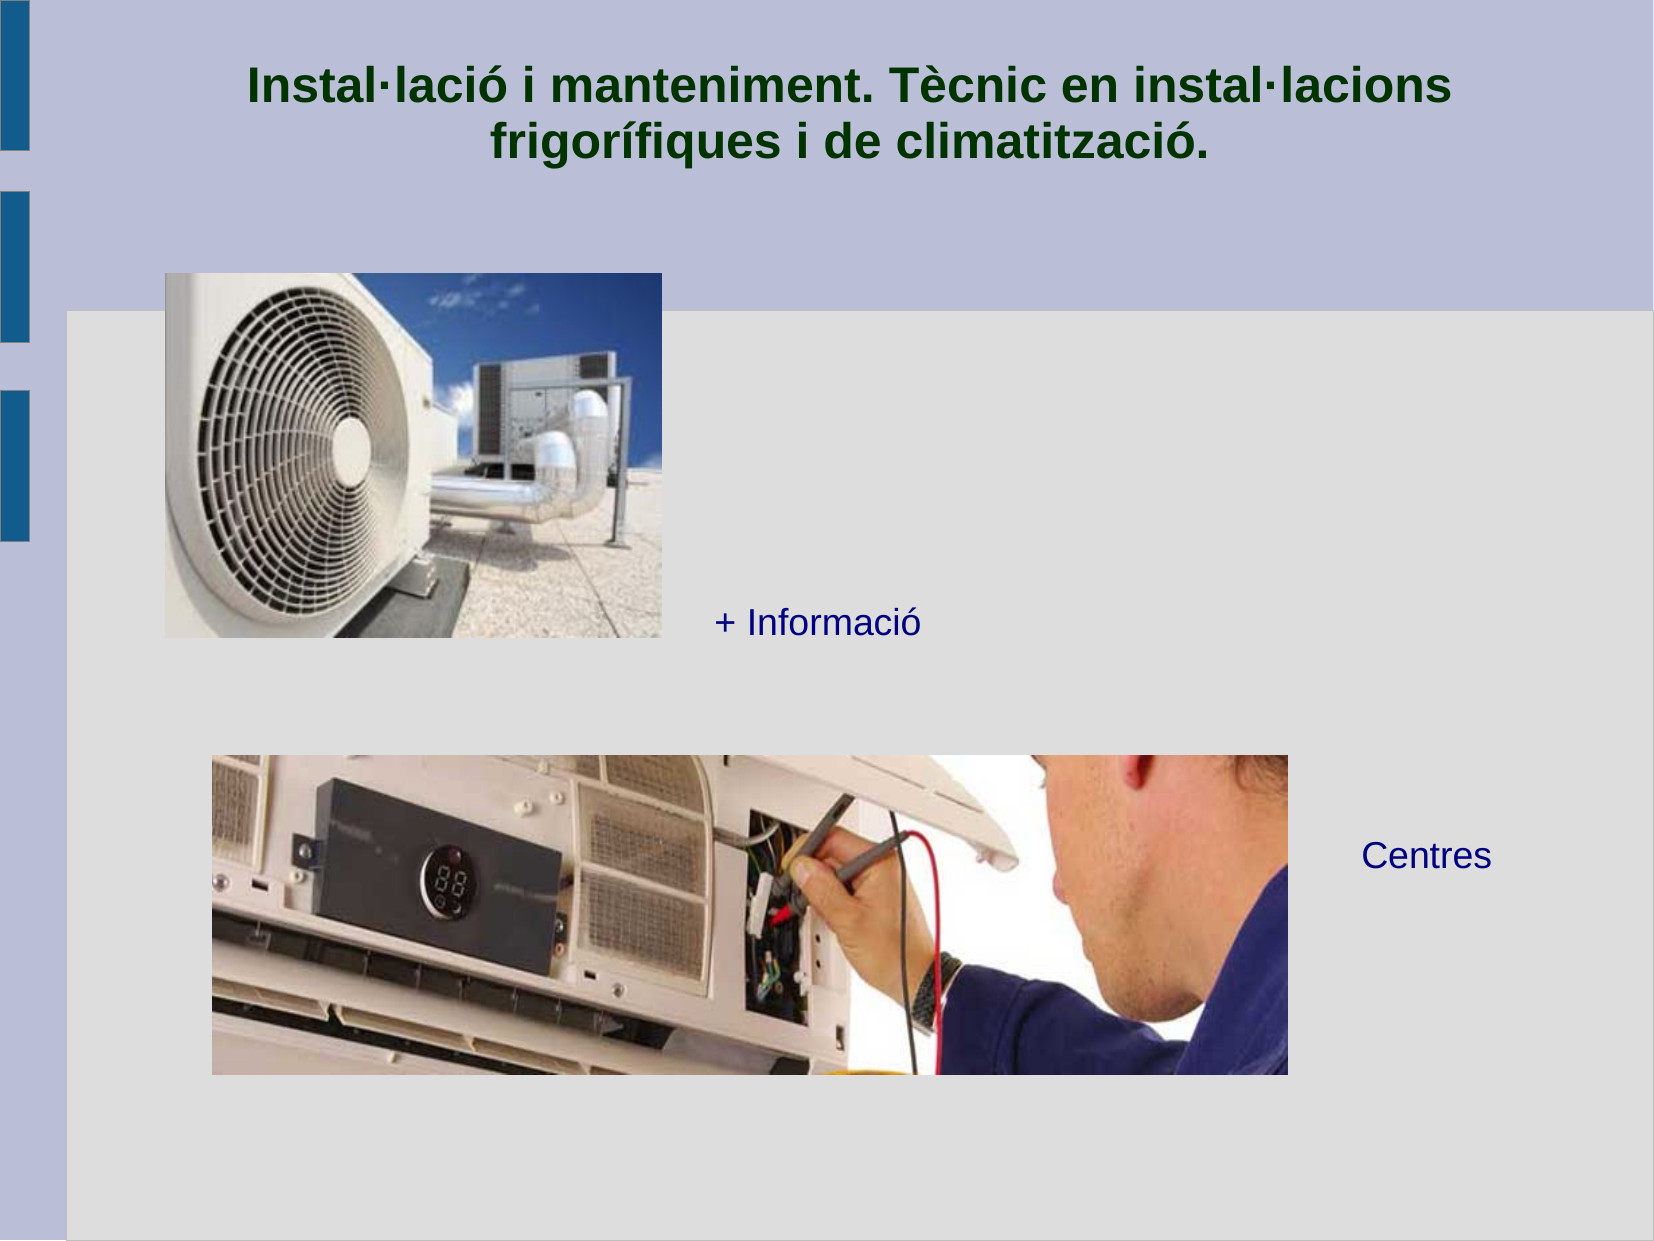

# Instal·lació i manteniment. Tècnic en instal·lacions frigorífiques i de climatització.
+ Informació
Centres